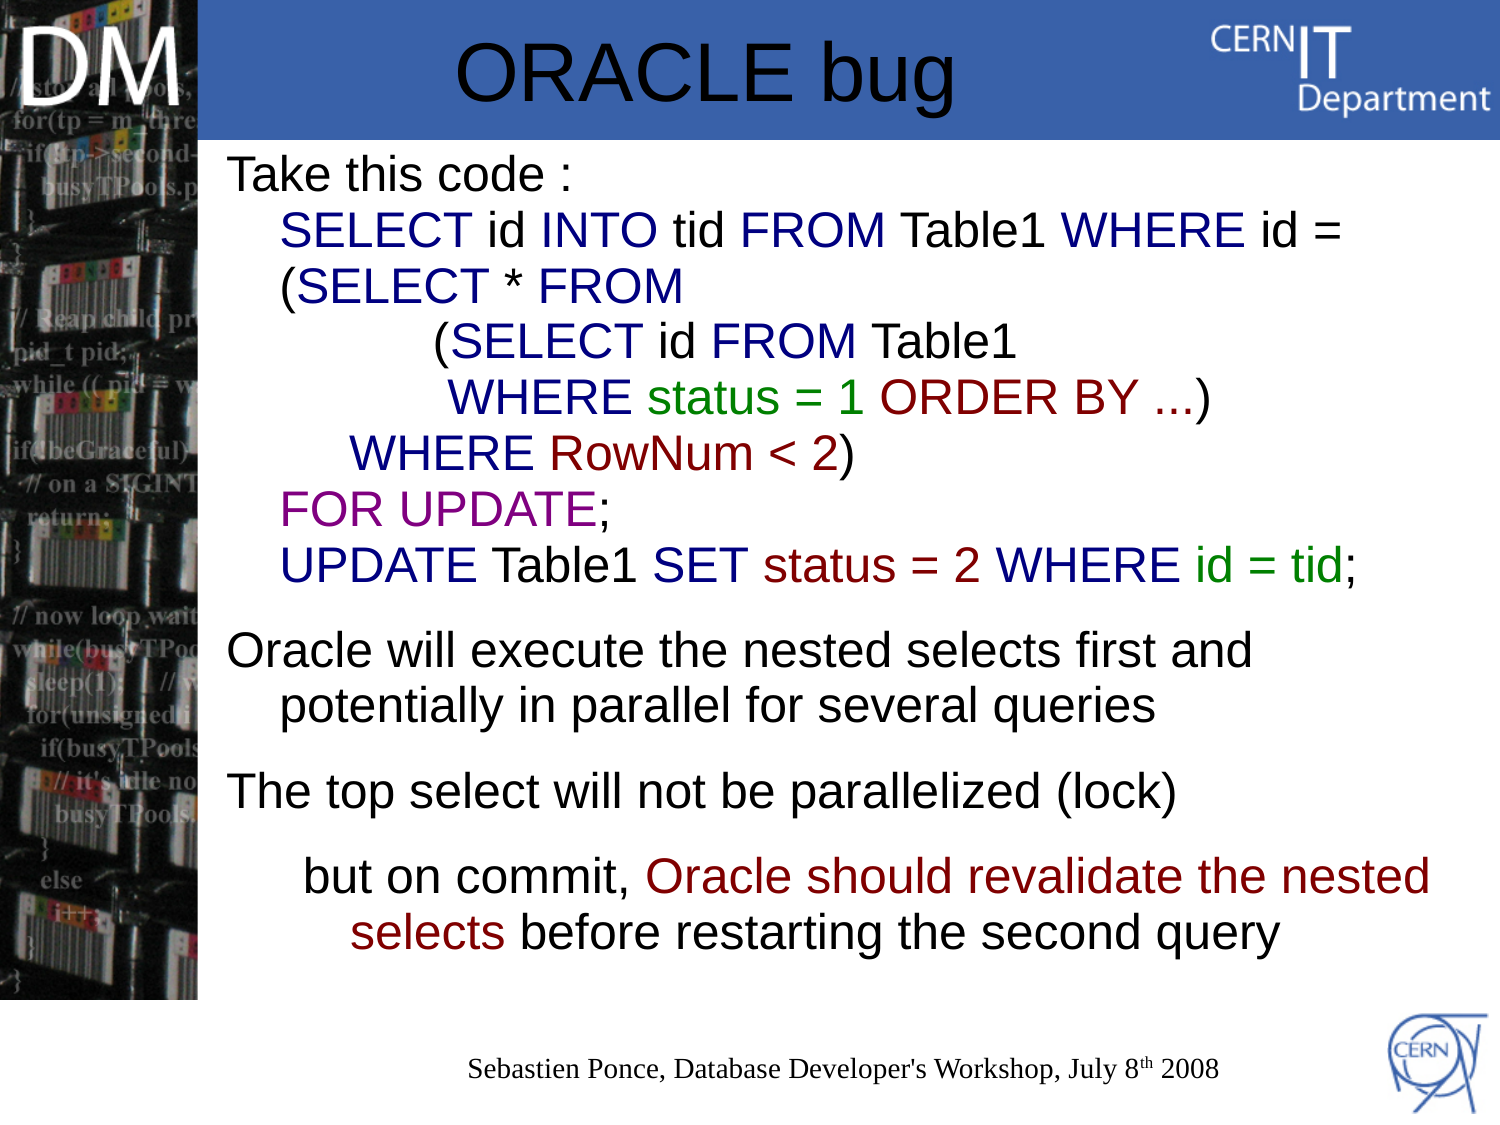

# ORACLE bug
Take this code :
SELECT id INTO tid FROM Table1 WHERE id = (SELECT * FROM
 (SELECT id FROM Table1
 WHERE status = 1 ORDER BY ...)
 WHERE RowNum < 2)
FOR UPDATE;
UPDATE Table1 SET status = 2 WHERE id = tid;
Oracle will execute the nested selects first and potentially in parallel for several queries
The top select will not be parallelized (lock)
but on commit, Oracle should revalidate the nested selects before restarting the second query